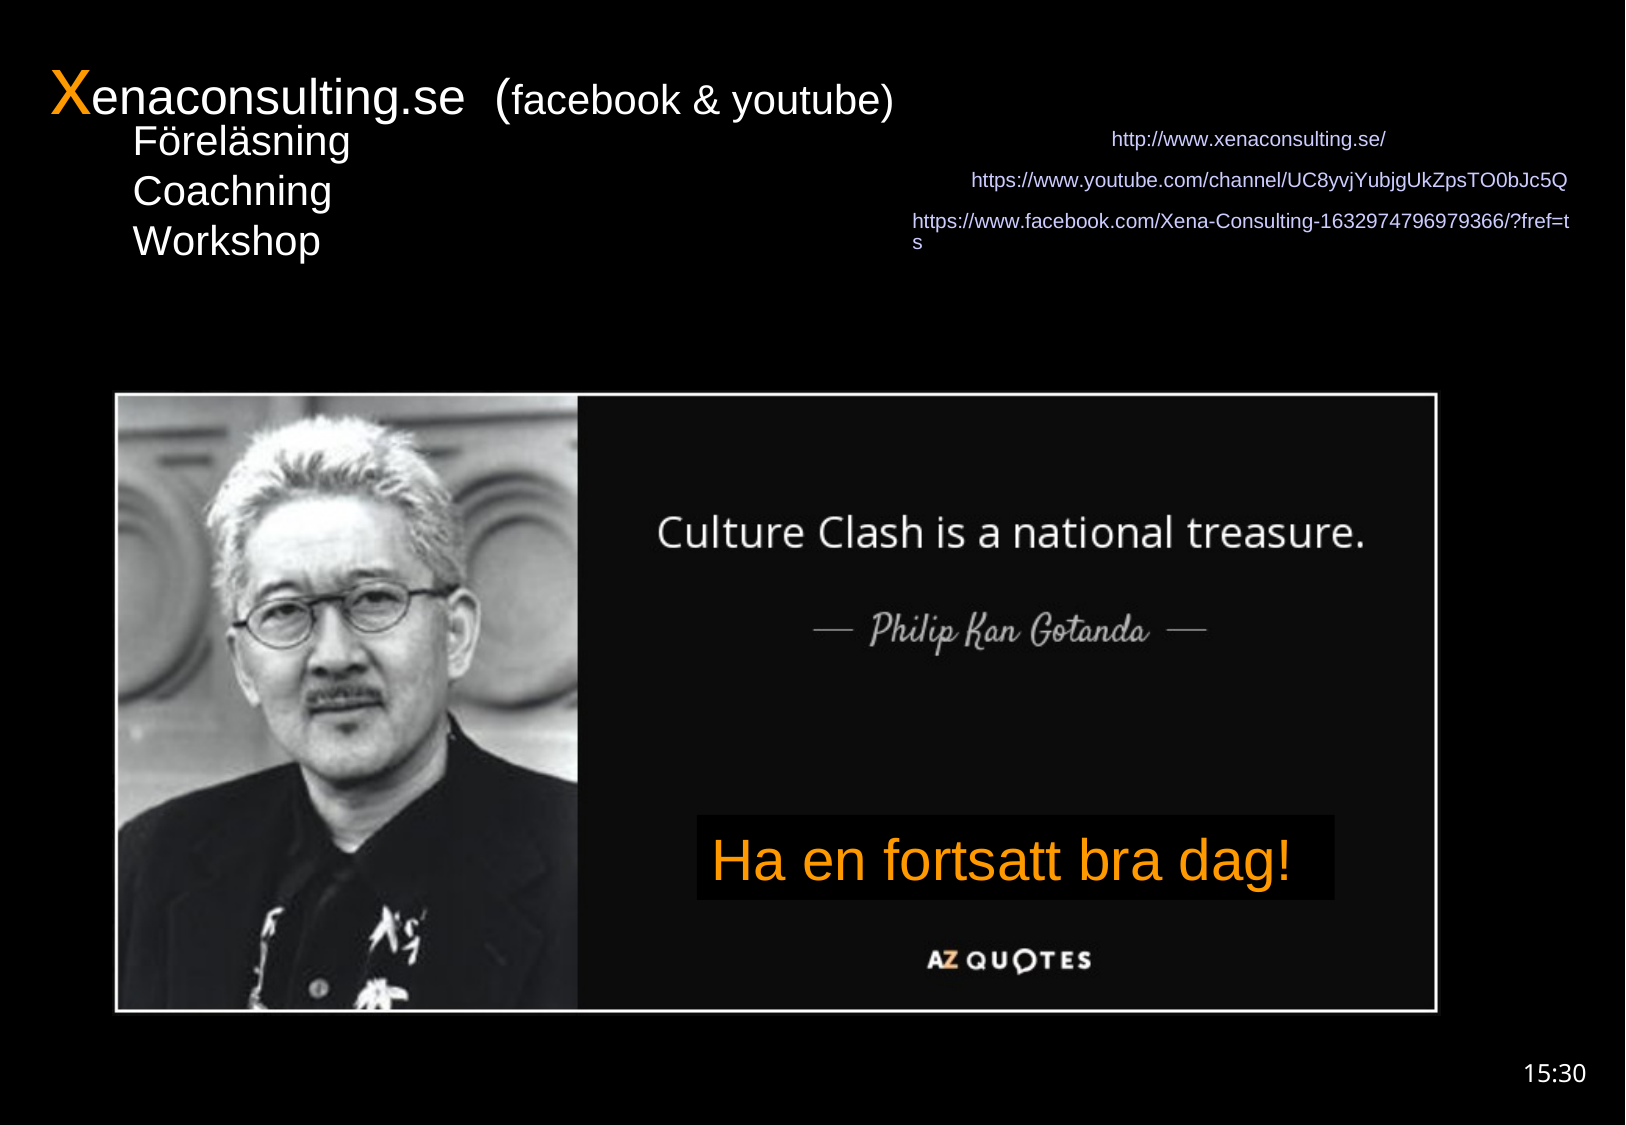

xenaconsulting.se (facebook & youtube)
 Föreläsning
 Coachning
 Workshop
http://www.xenaconsulting.se/
https://www.youtube.com/channel/UC8yvjYubjgUkZpsTO0bJc5Q
https://www.facebook.com/Xena-Consulting-1632974796979366/?fref=ts
Ha en fortsatt bra dag!
15:30